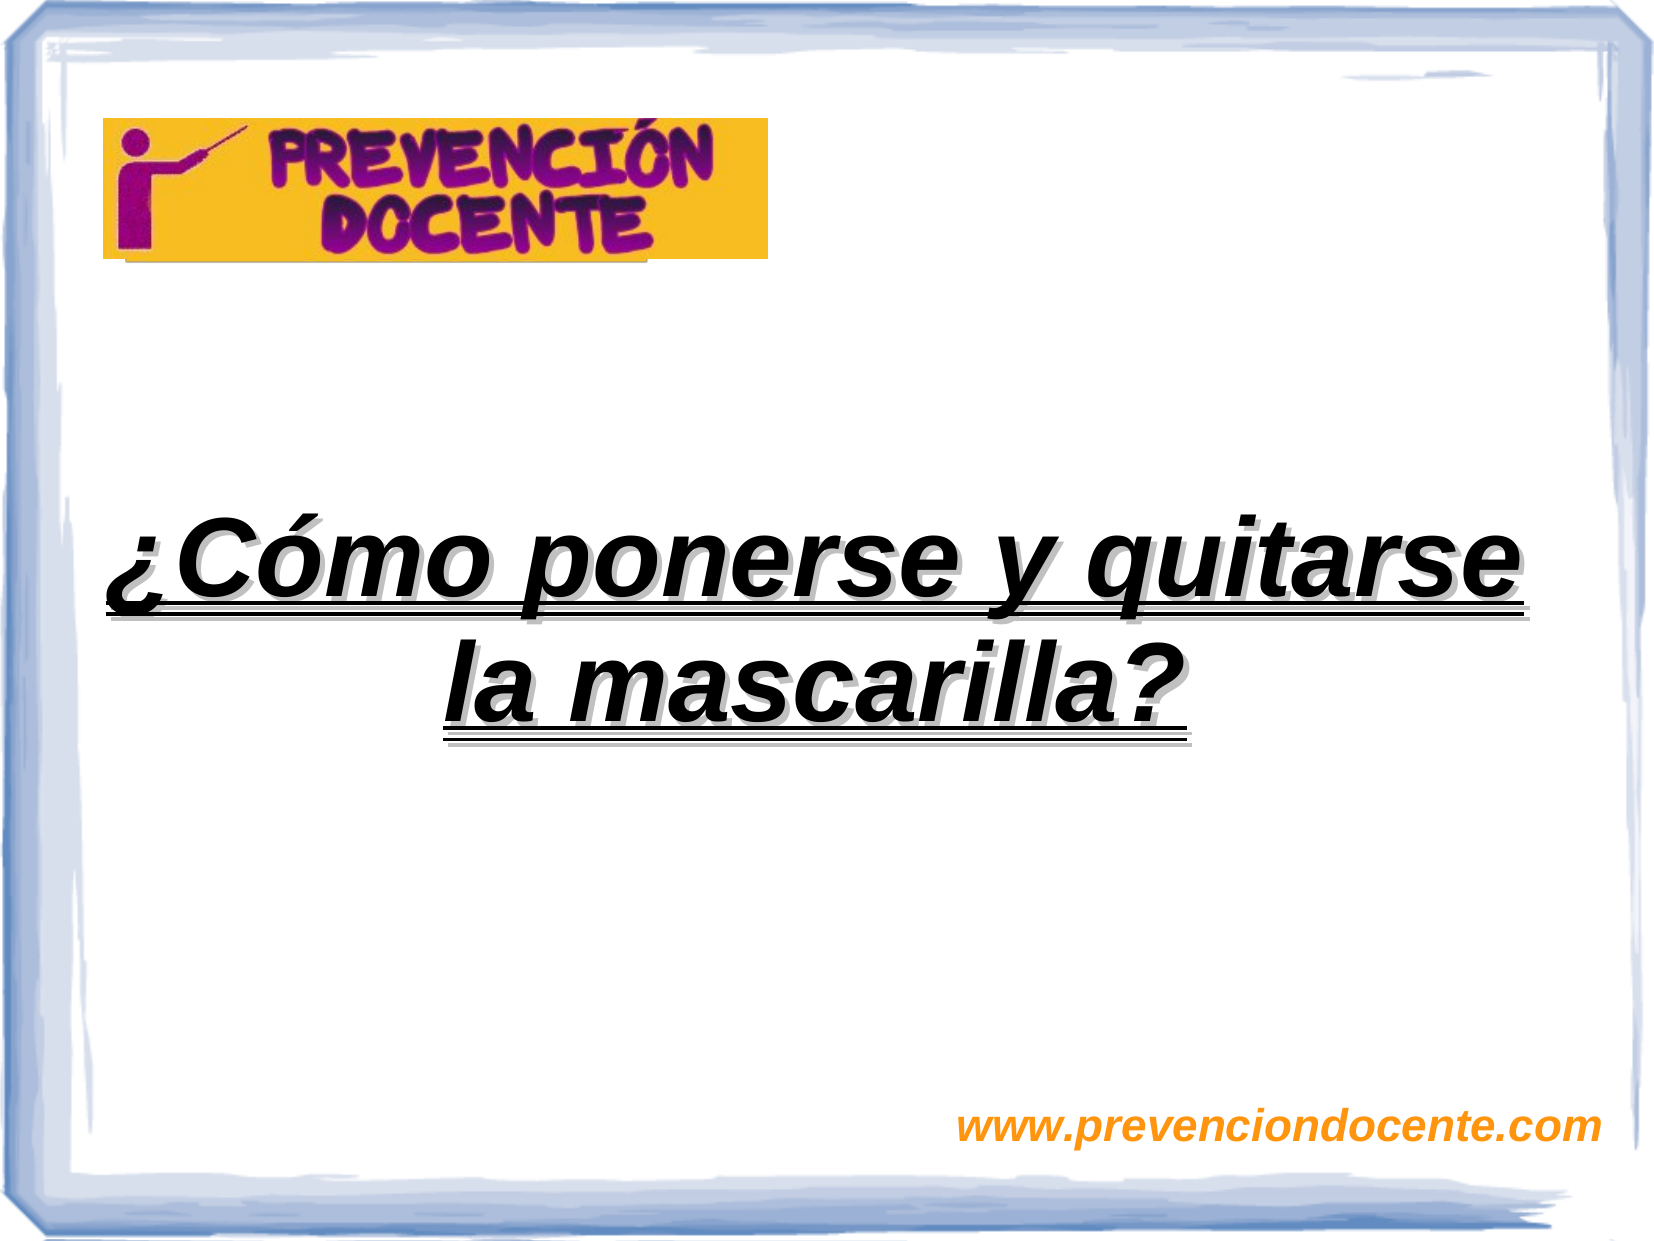

# ¿Cómo ponerse y quitarse la mascarilla?
www.prevenciondocente.com